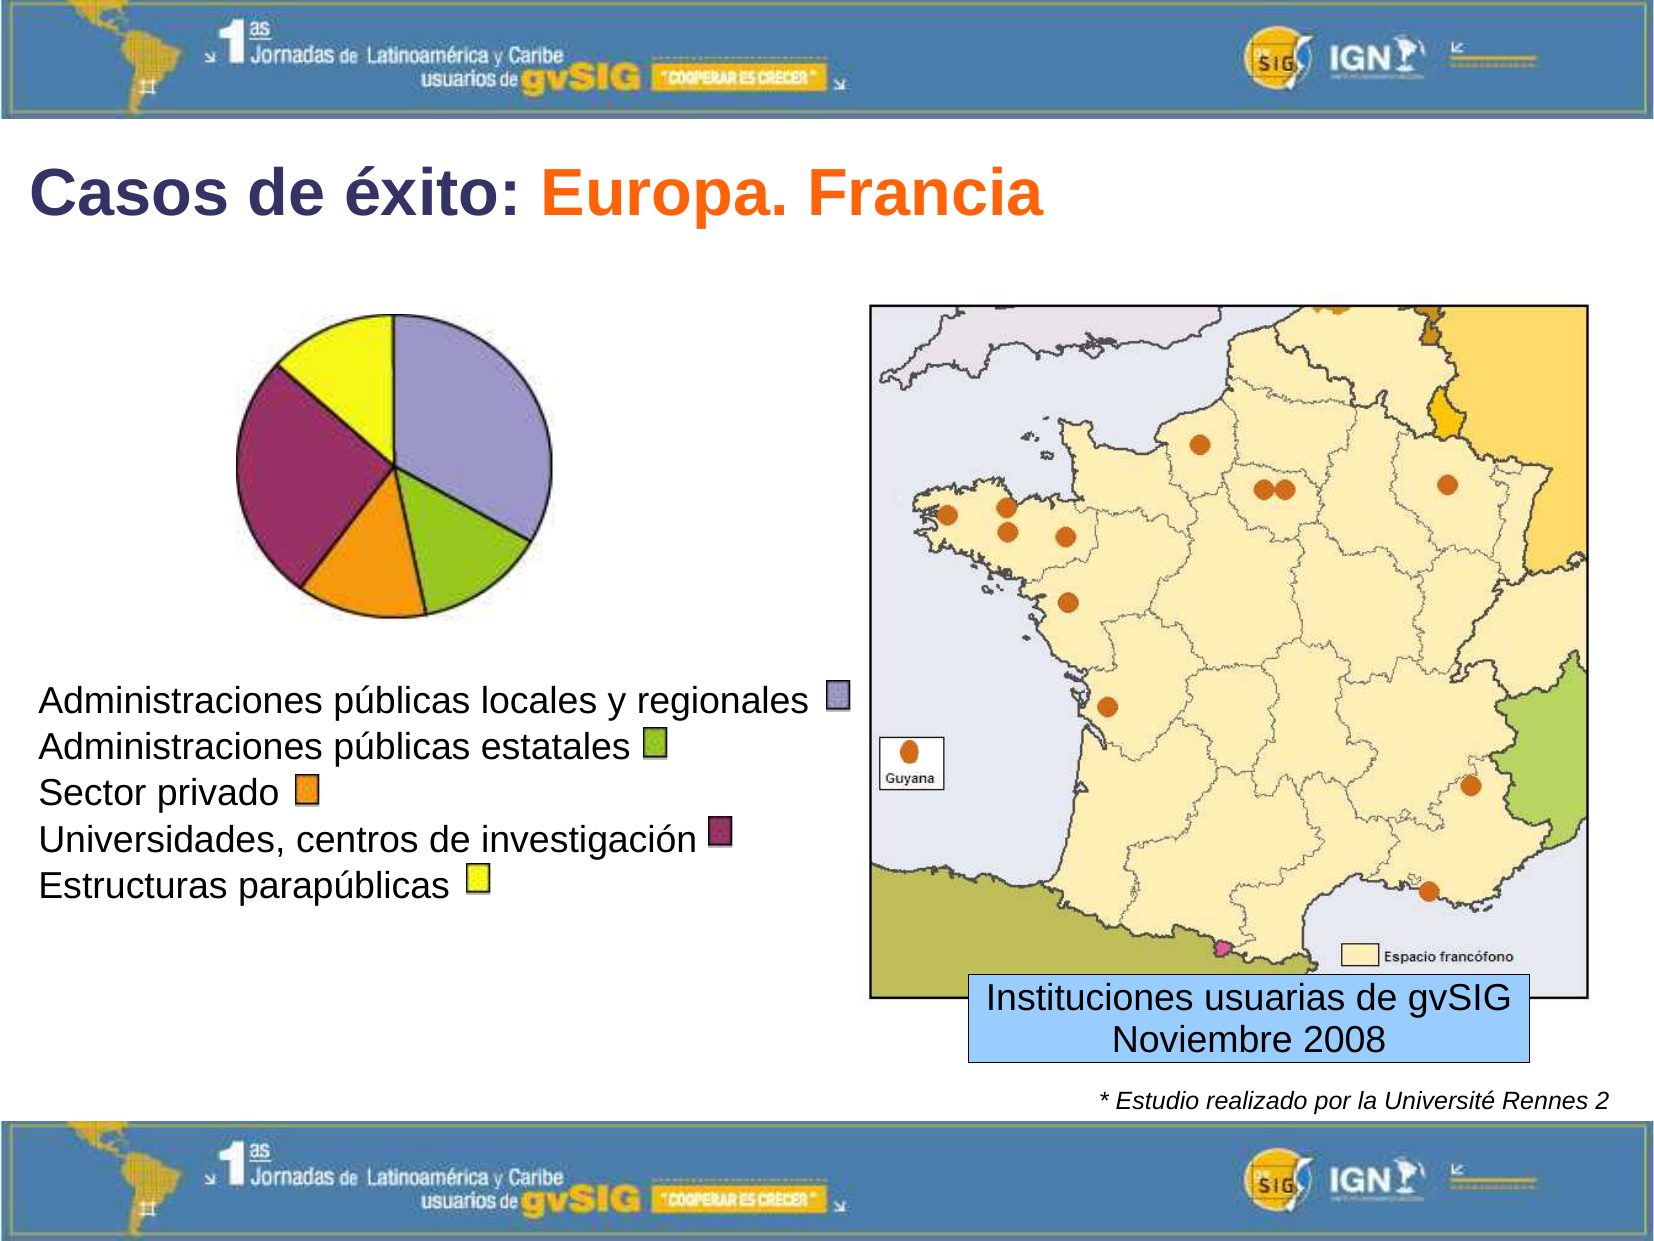

Casos de éxito: Europa. Francia
Administraciones públicas locales y regionales
Administraciones públicas estatales
Sector privado
Universidades, centros de investigación
Estructuras parapúblicas
Instituciones usuarias de gvSIG
Noviembre 2008
* Estudio realizado por la Université Rennes 2